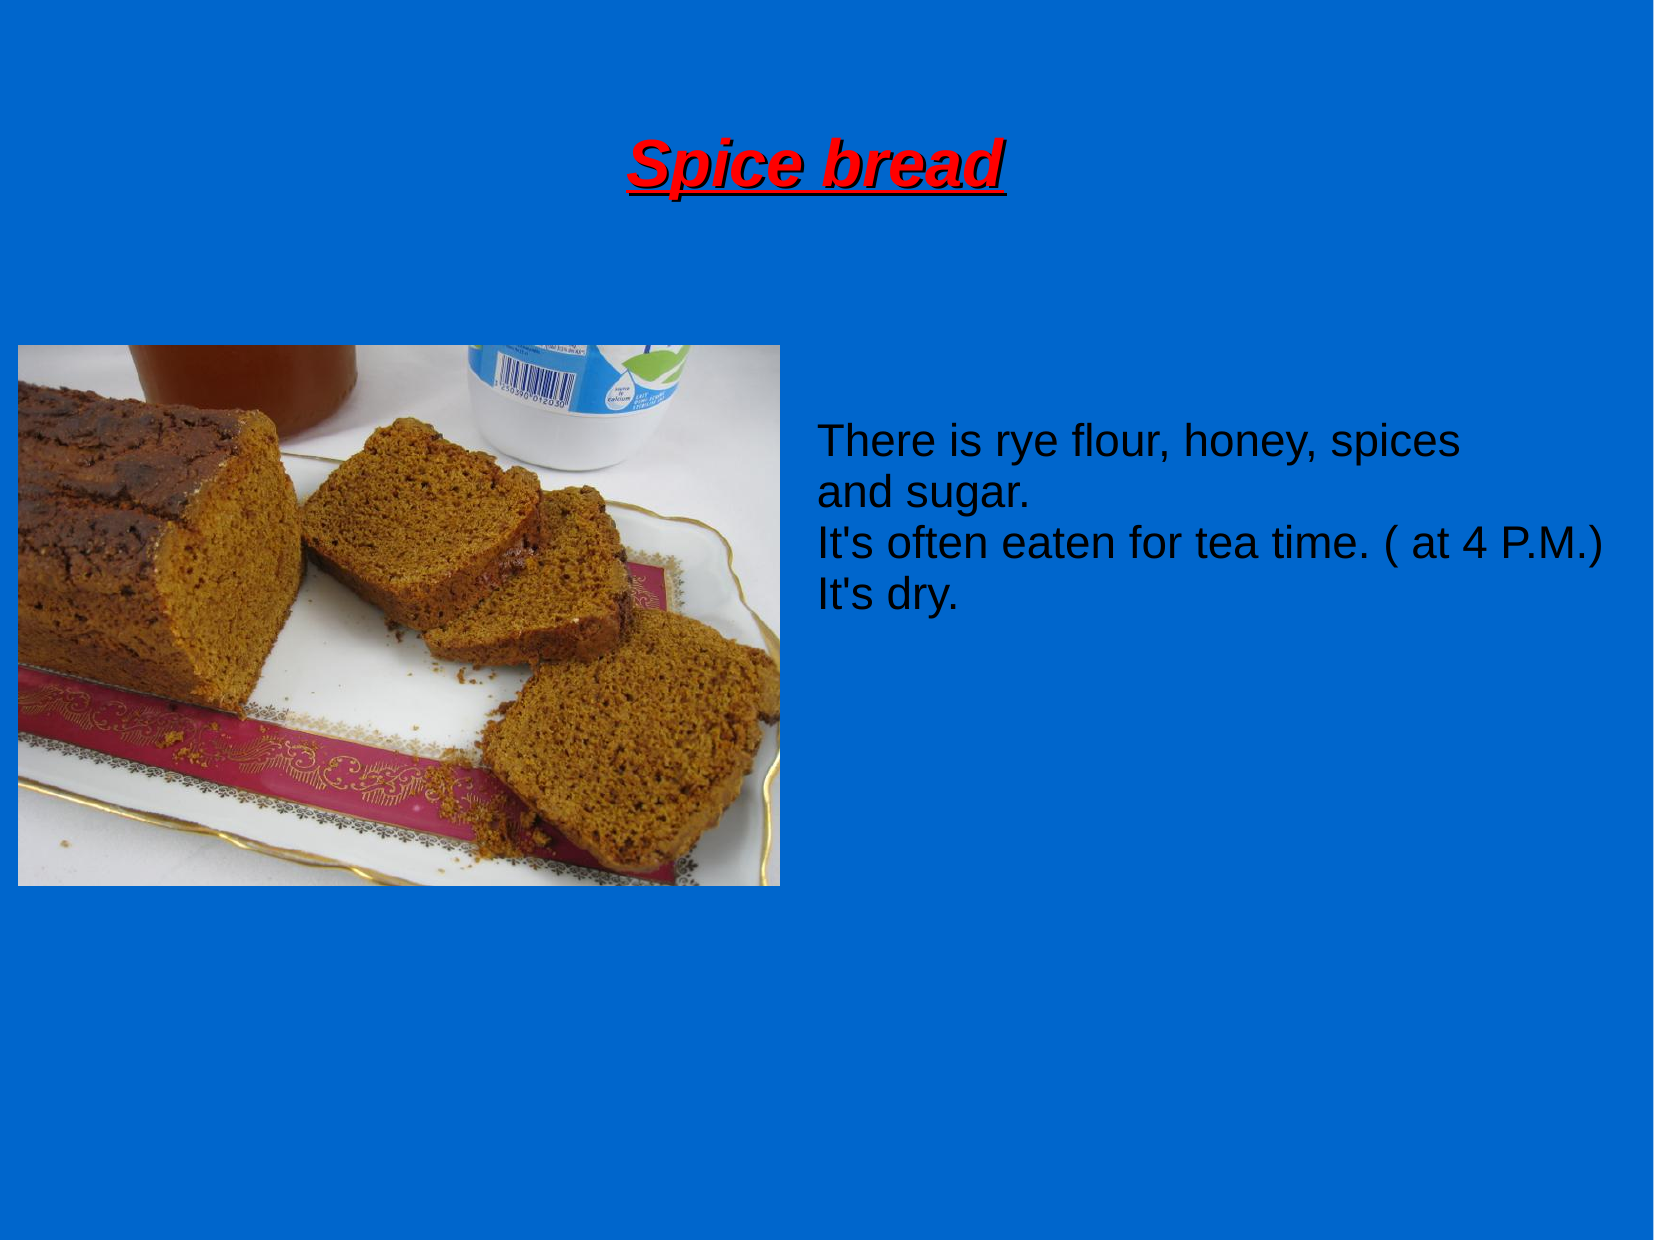

Spice bread
There is rye flour, honey, spices
and sugar.
It's often eaten for tea time. ( at 4 P.M.)
It's dry.